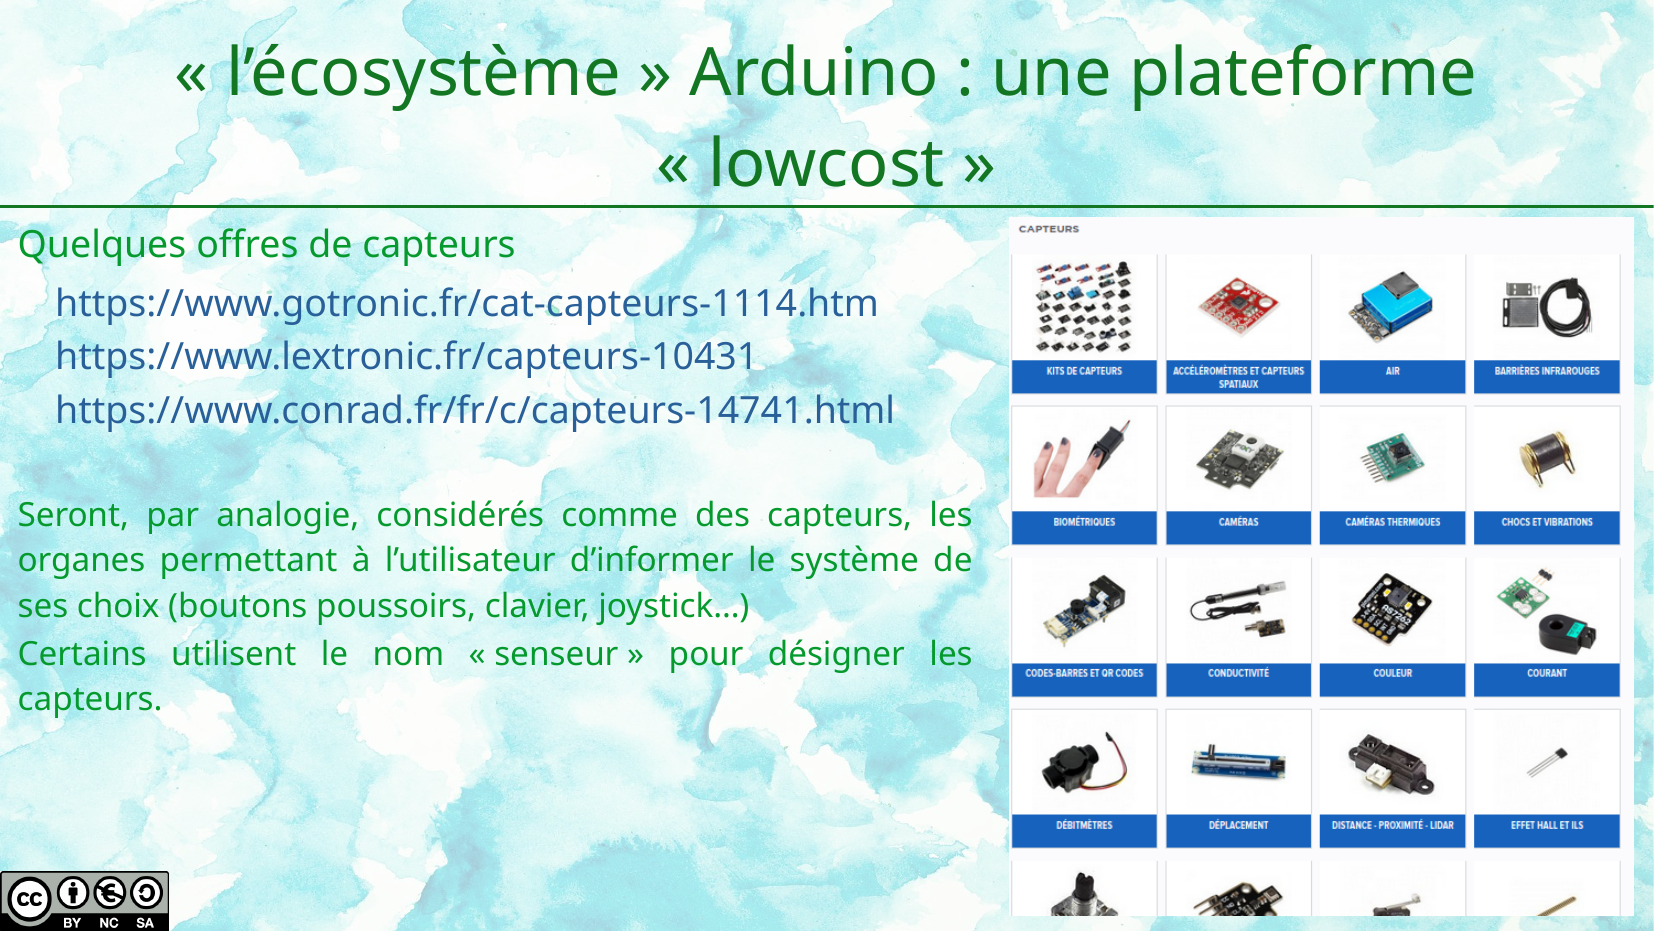

# « l’écosystème » Arduino : une plateforme « lowcost »
Quelques offres de capteurs
https://www.gotronic.fr/cat-capteurs-1114.htm
https://www.lextronic.fr/capteurs-10431
https://www.conrad.fr/fr/c/capteurs-14741.html
Seront, par analogie, considérés comme des capteurs, les organes permettant à l’utilisateur d’informer le système de ses choix (boutons poussoirs, clavier, joystick…)
Certains utilisent le nom « senseur » pour désigner les capteurs.
17